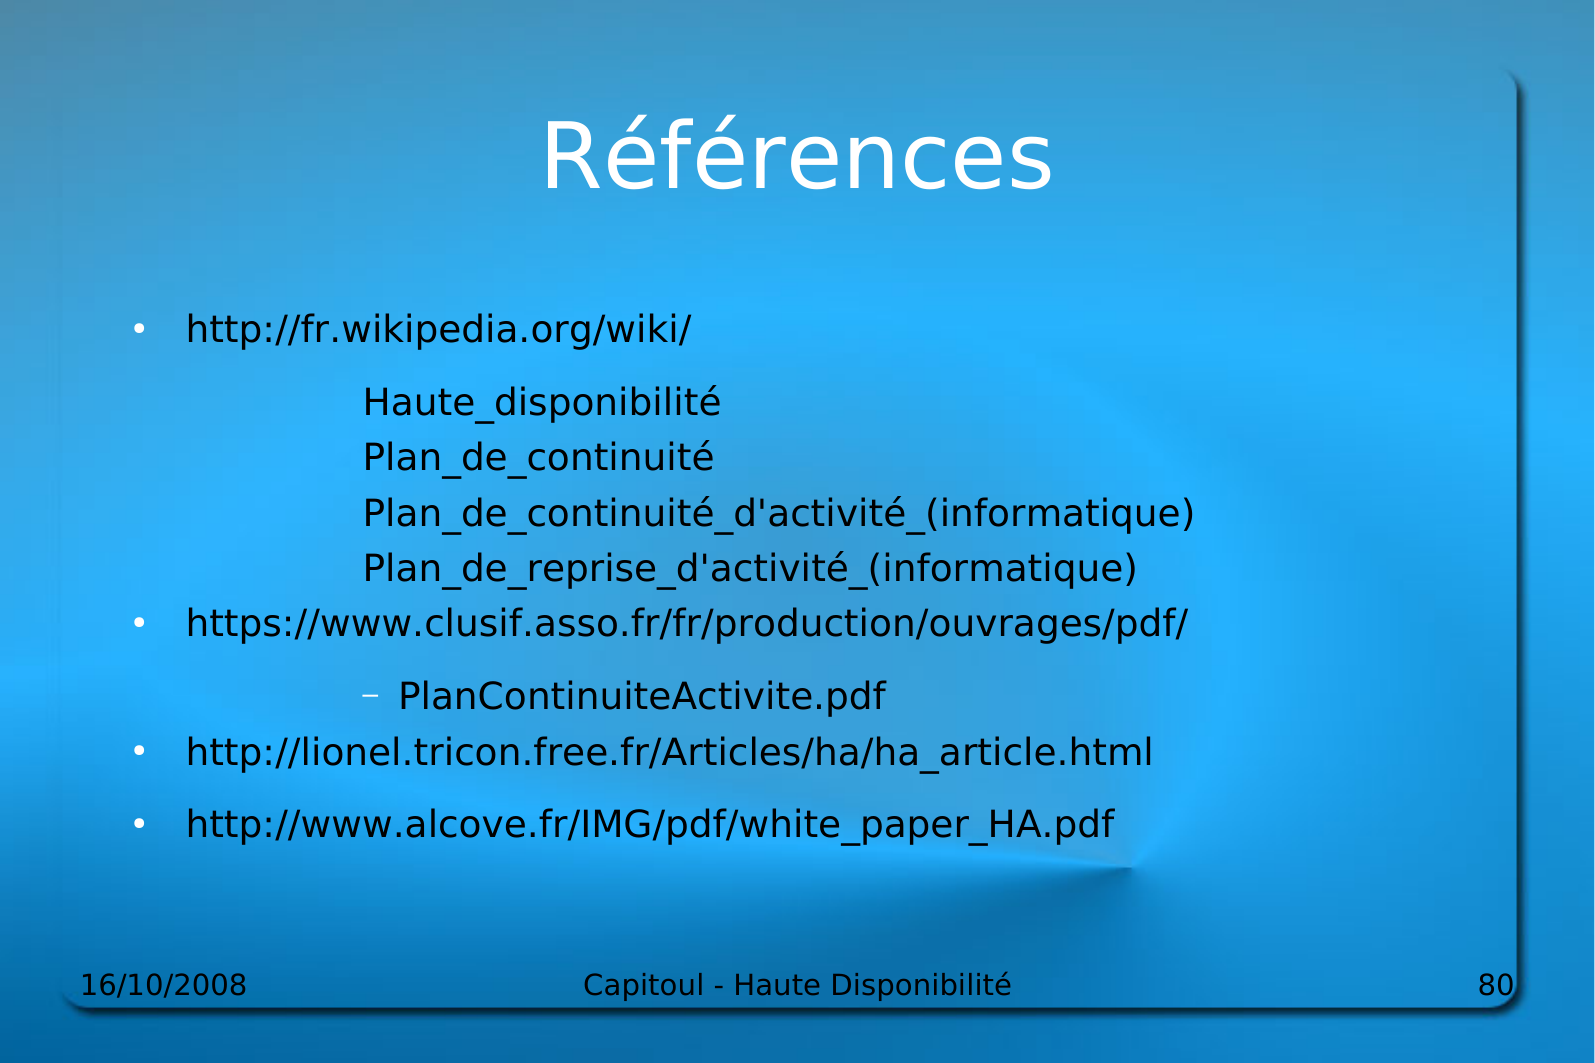

# Références
http://fr.wikipedia.org/wiki/
Haute_disponibilité
Plan_de_continuité
Plan_de_continuité_d'activité_(informatique)
Plan_de_reprise_d'activité_(informatique)
https://www.clusif.asso.fr/fr/production/ouvrages/pdf/
PlanContinuiteActivite.pdf
http://lionel.tricon.free.fr/Articles/ha/ha_article.html
http://www.alcove.fr/IMG/pdf/white_paper_HA.pdf
16/10/2008
Capitoul - Haute Disponibilité
80